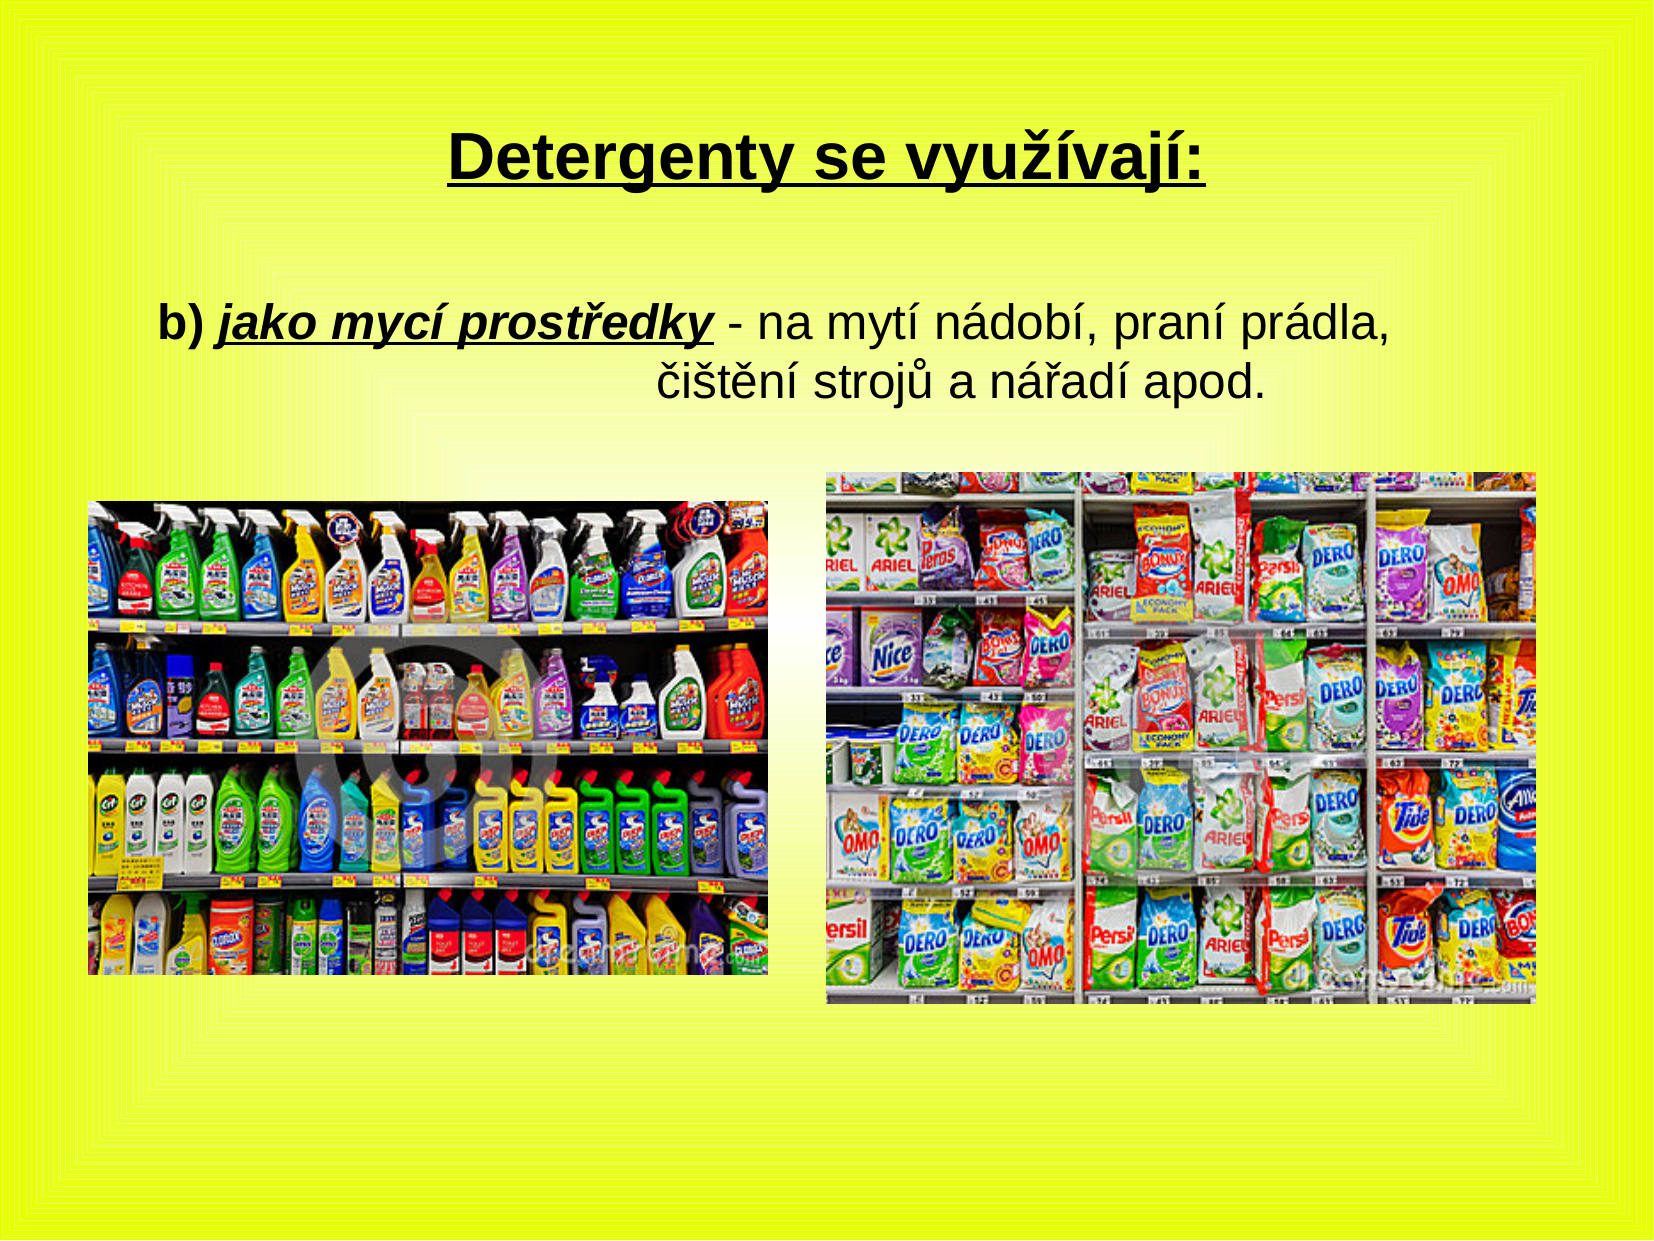

# Detergenty se využívají:
b) jako mycí prostředky - na mytí nádobí, praní prádla, čištění strojů a nářadí apod.